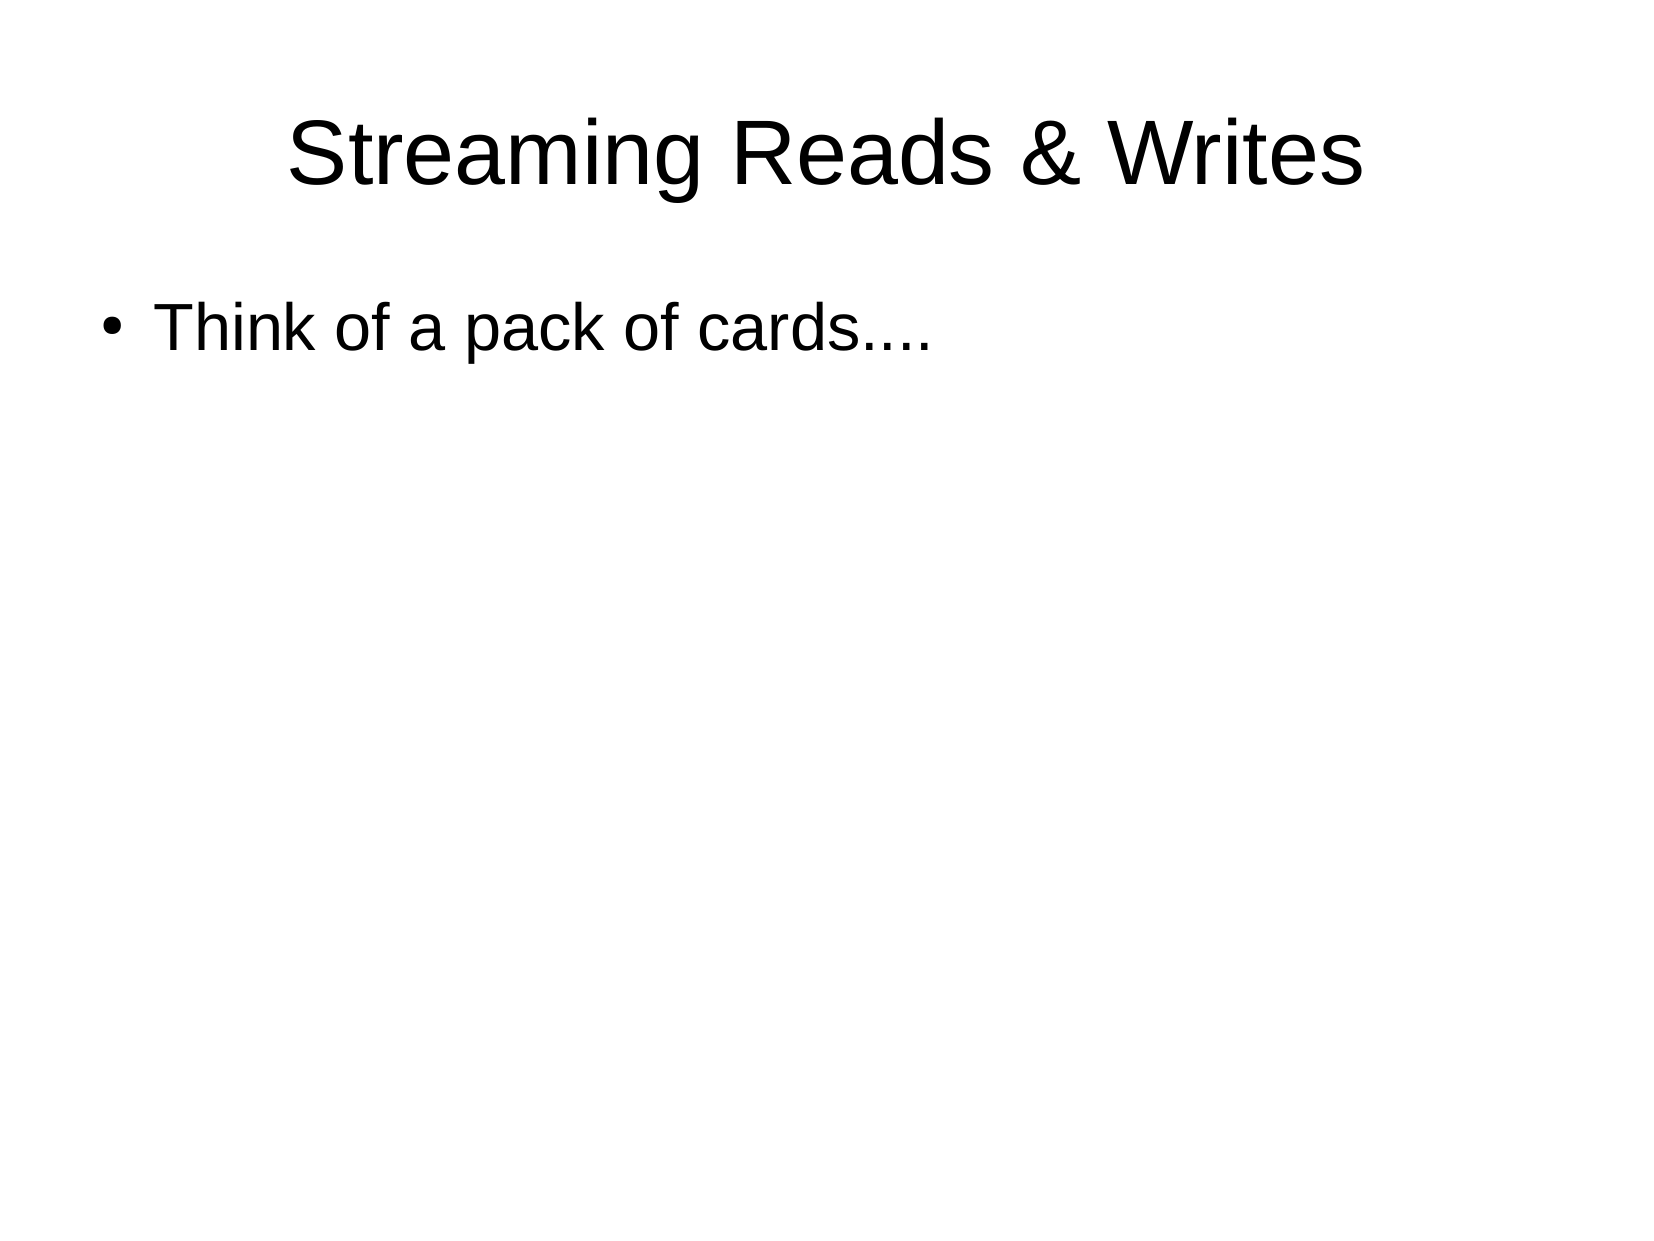

# Streaming Reads & Writes
Think of a pack of cards....